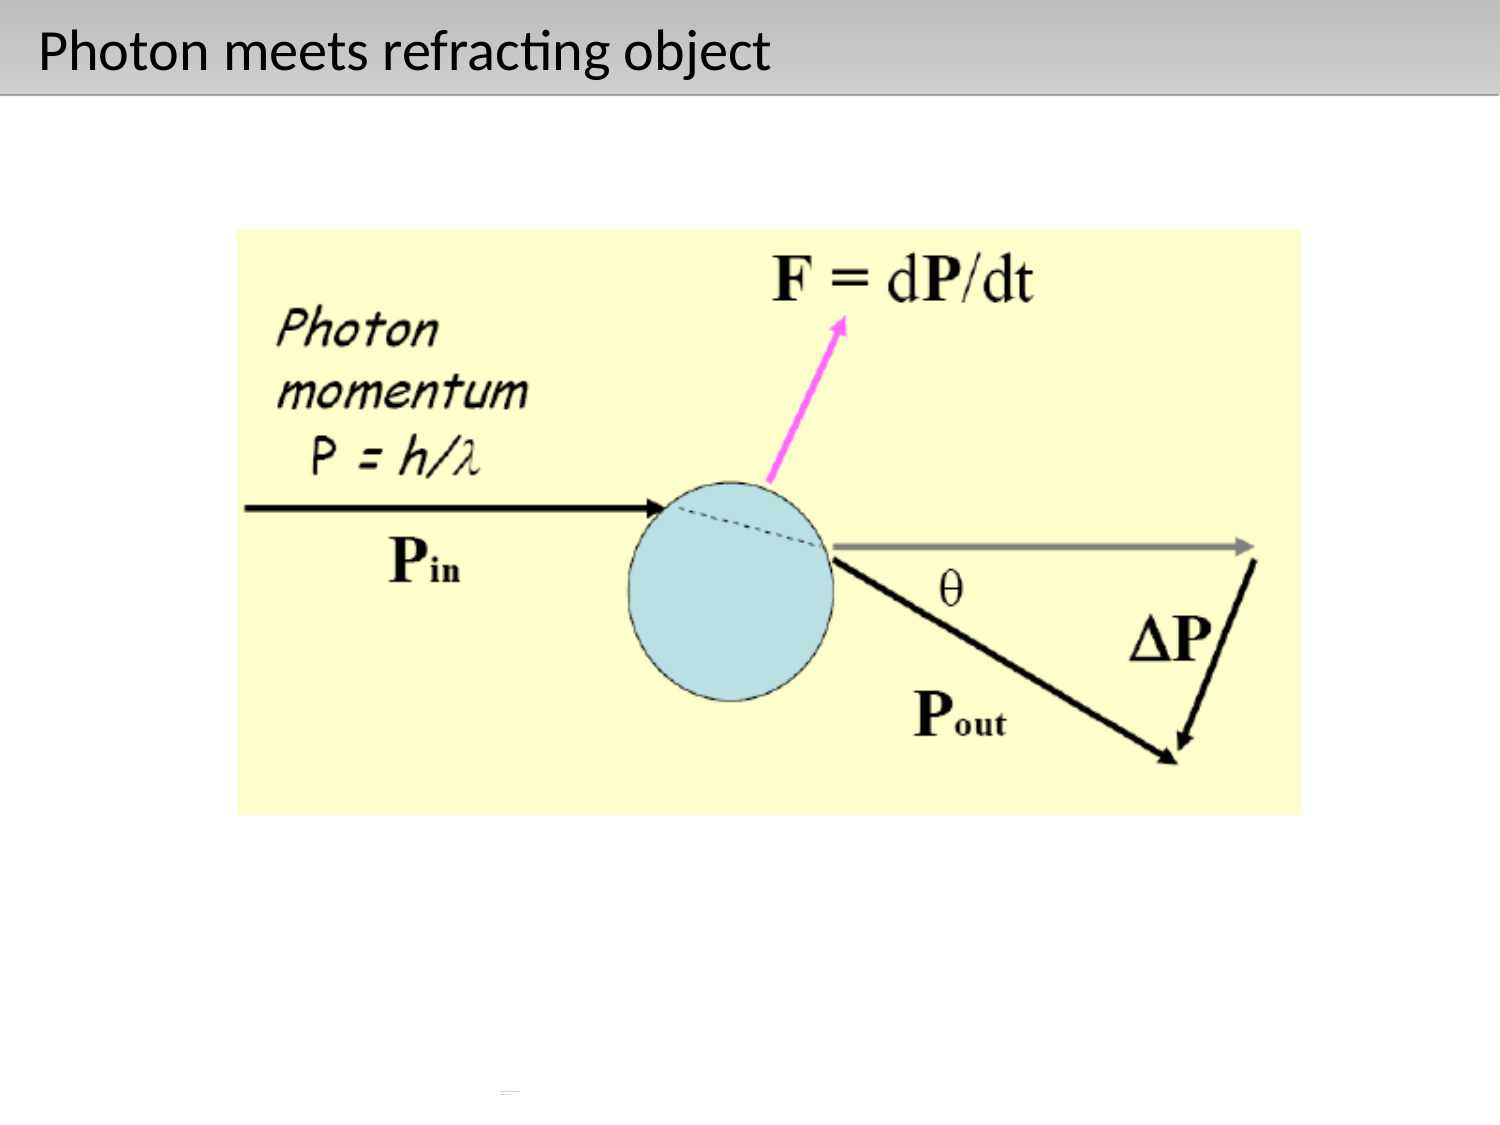

# Photon meets refracting object
For every action there exists an equal but opposite reaction
Sir Isaac Newton (3rd law of motion)